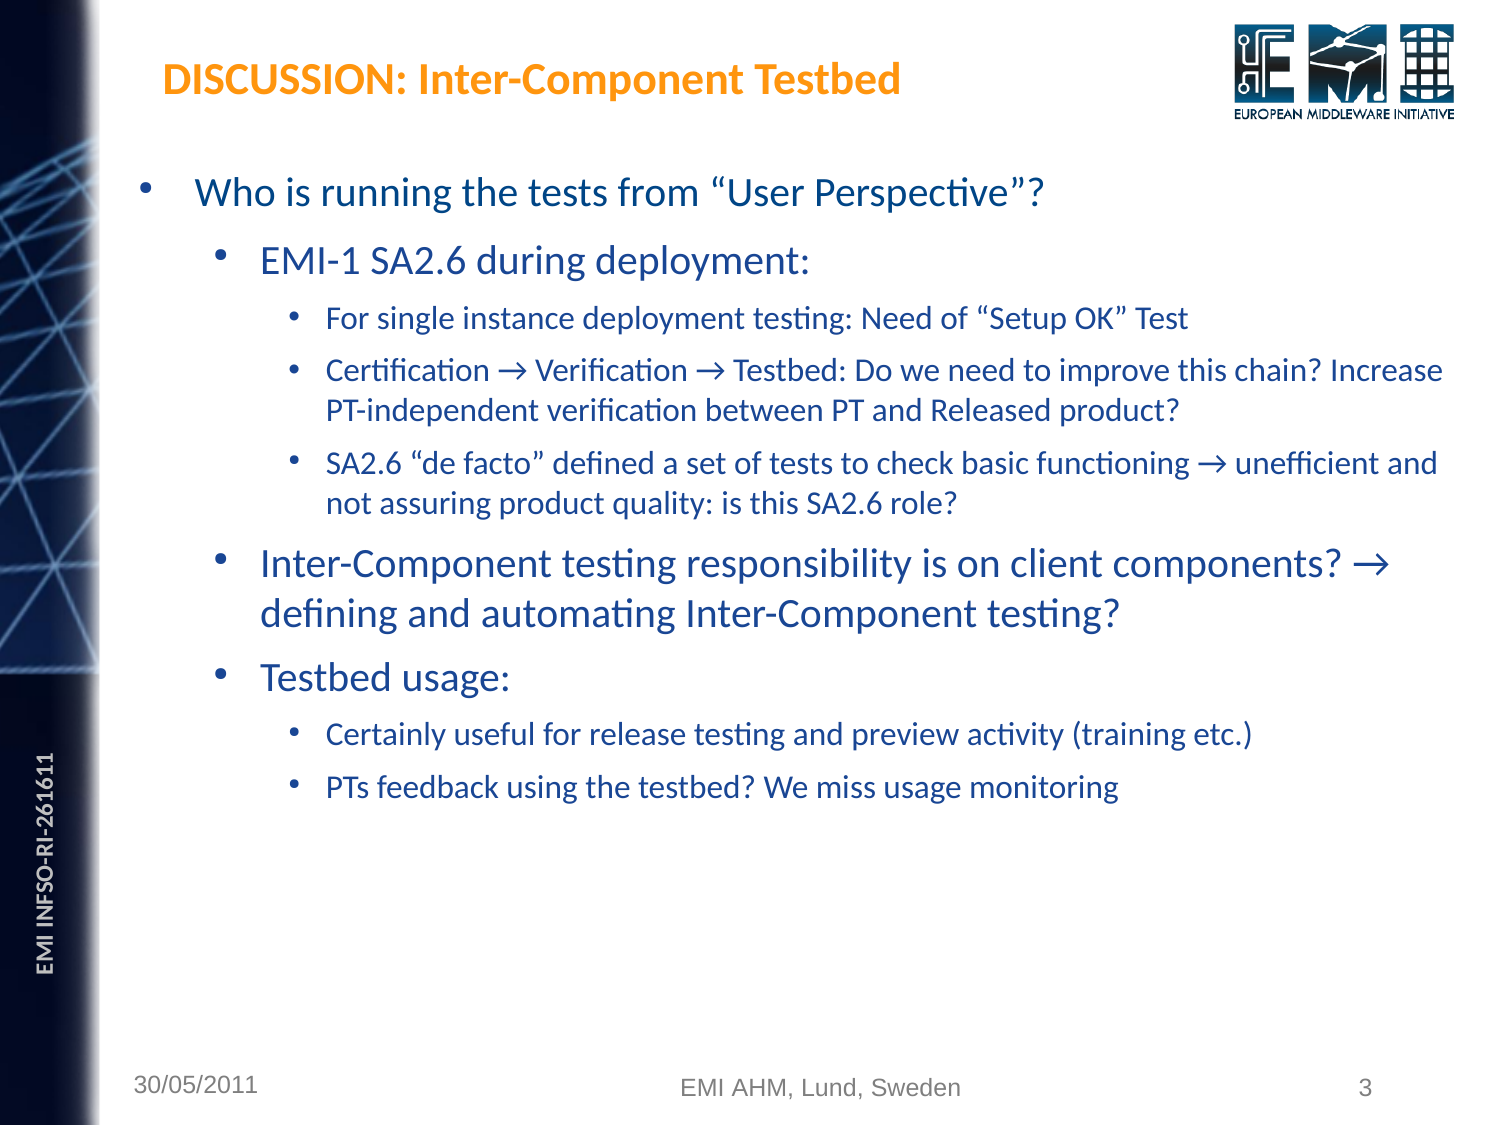

DISCUSSION: Inter-Component Testbed
# Who is running the tests from “User Perspective”?
EMI-1 SA2.6 during deployment:
For single instance deployment testing: Need of “Setup OK” Test
Certification → Verification → Testbed: Do we need to improve this chain? Increase PT-independent verification between PT and Released product?
SA2.6 “de facto” defined a set of tests to check basic functioning → unefficient and not assuring product quality: is this SA2.6 role?
Inter-Component testing responsibility is on client components? → defining and automating Inter-Component testing?
Testbed usage:
Certainly useful for release testing and preview activity (training etc.)
PTs feedback using the testbed? We miss usage monitoring
30/05/2011
EMI AHM, Lund, Sweden